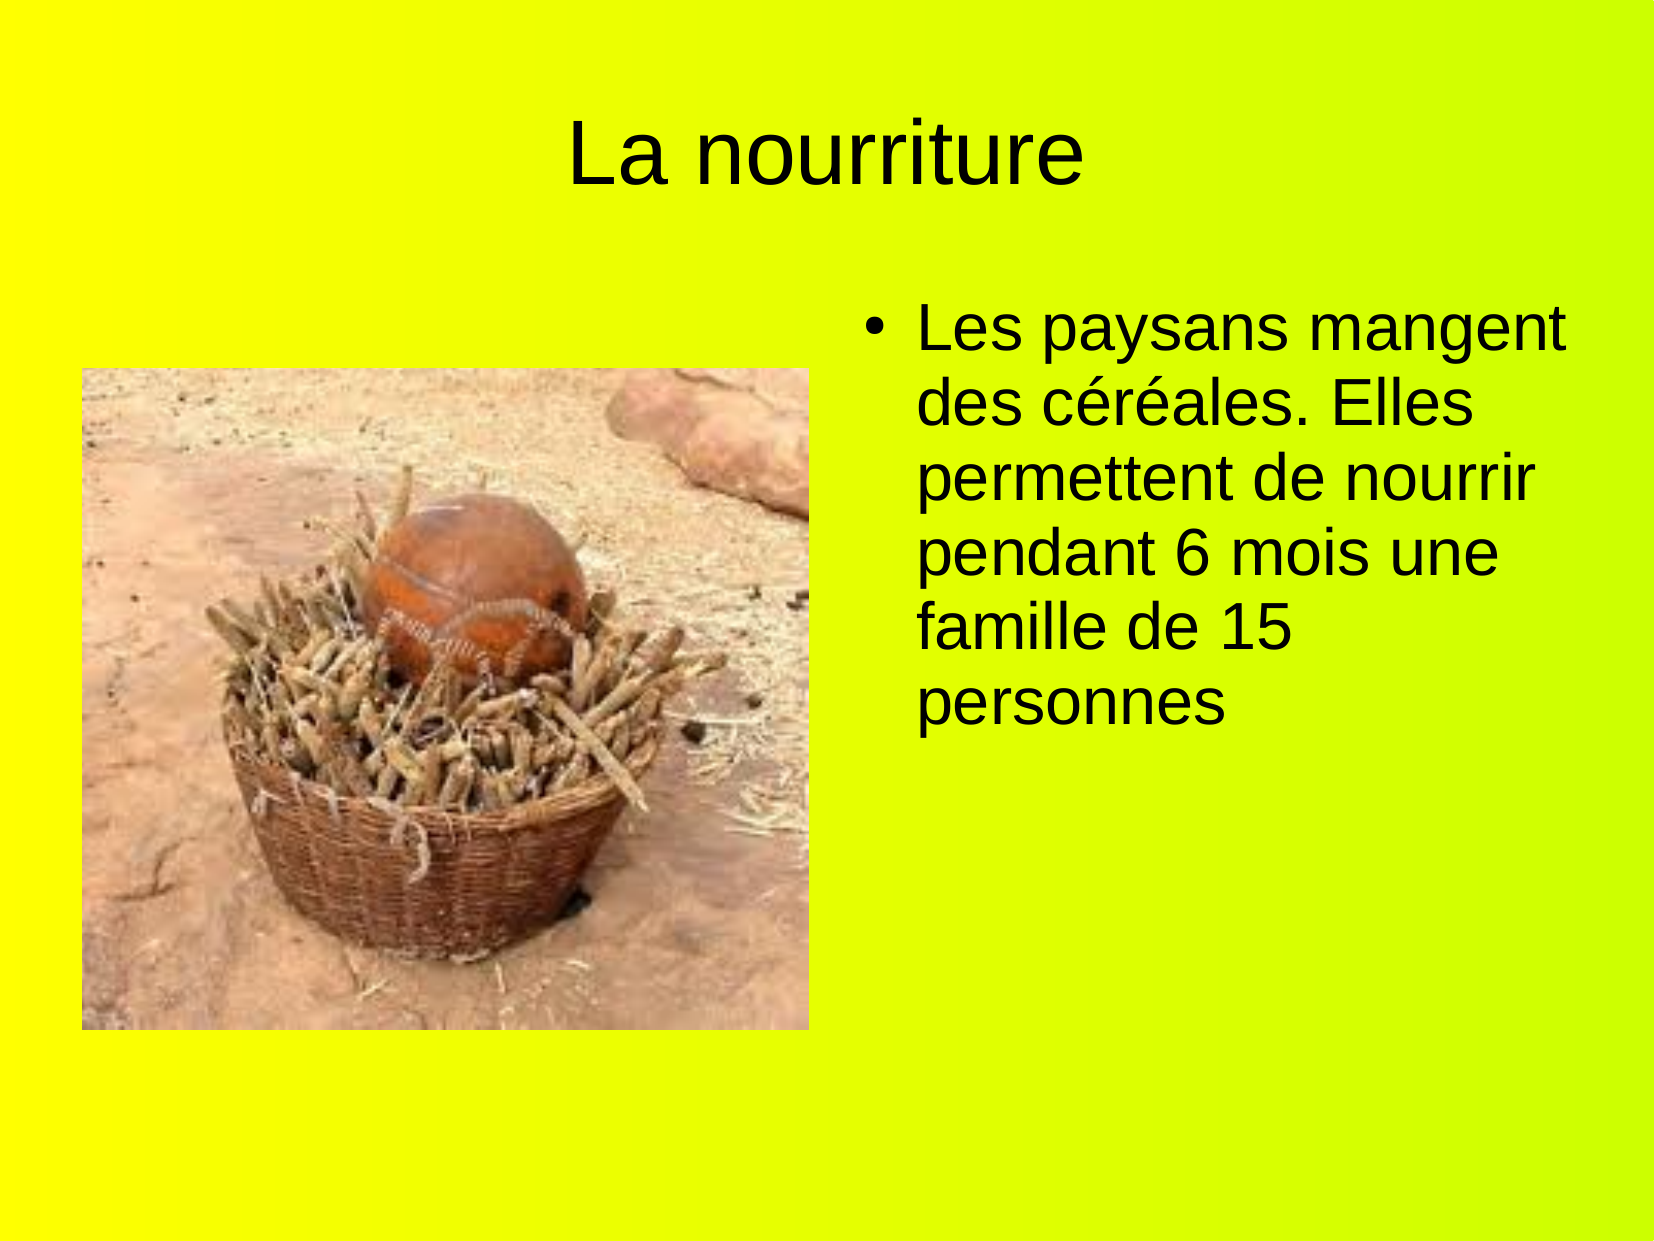

# La nourriture
Les paysans mangent des céréales. Elles permettent de nourrir pendant 6 mois une famille de 15 personnes